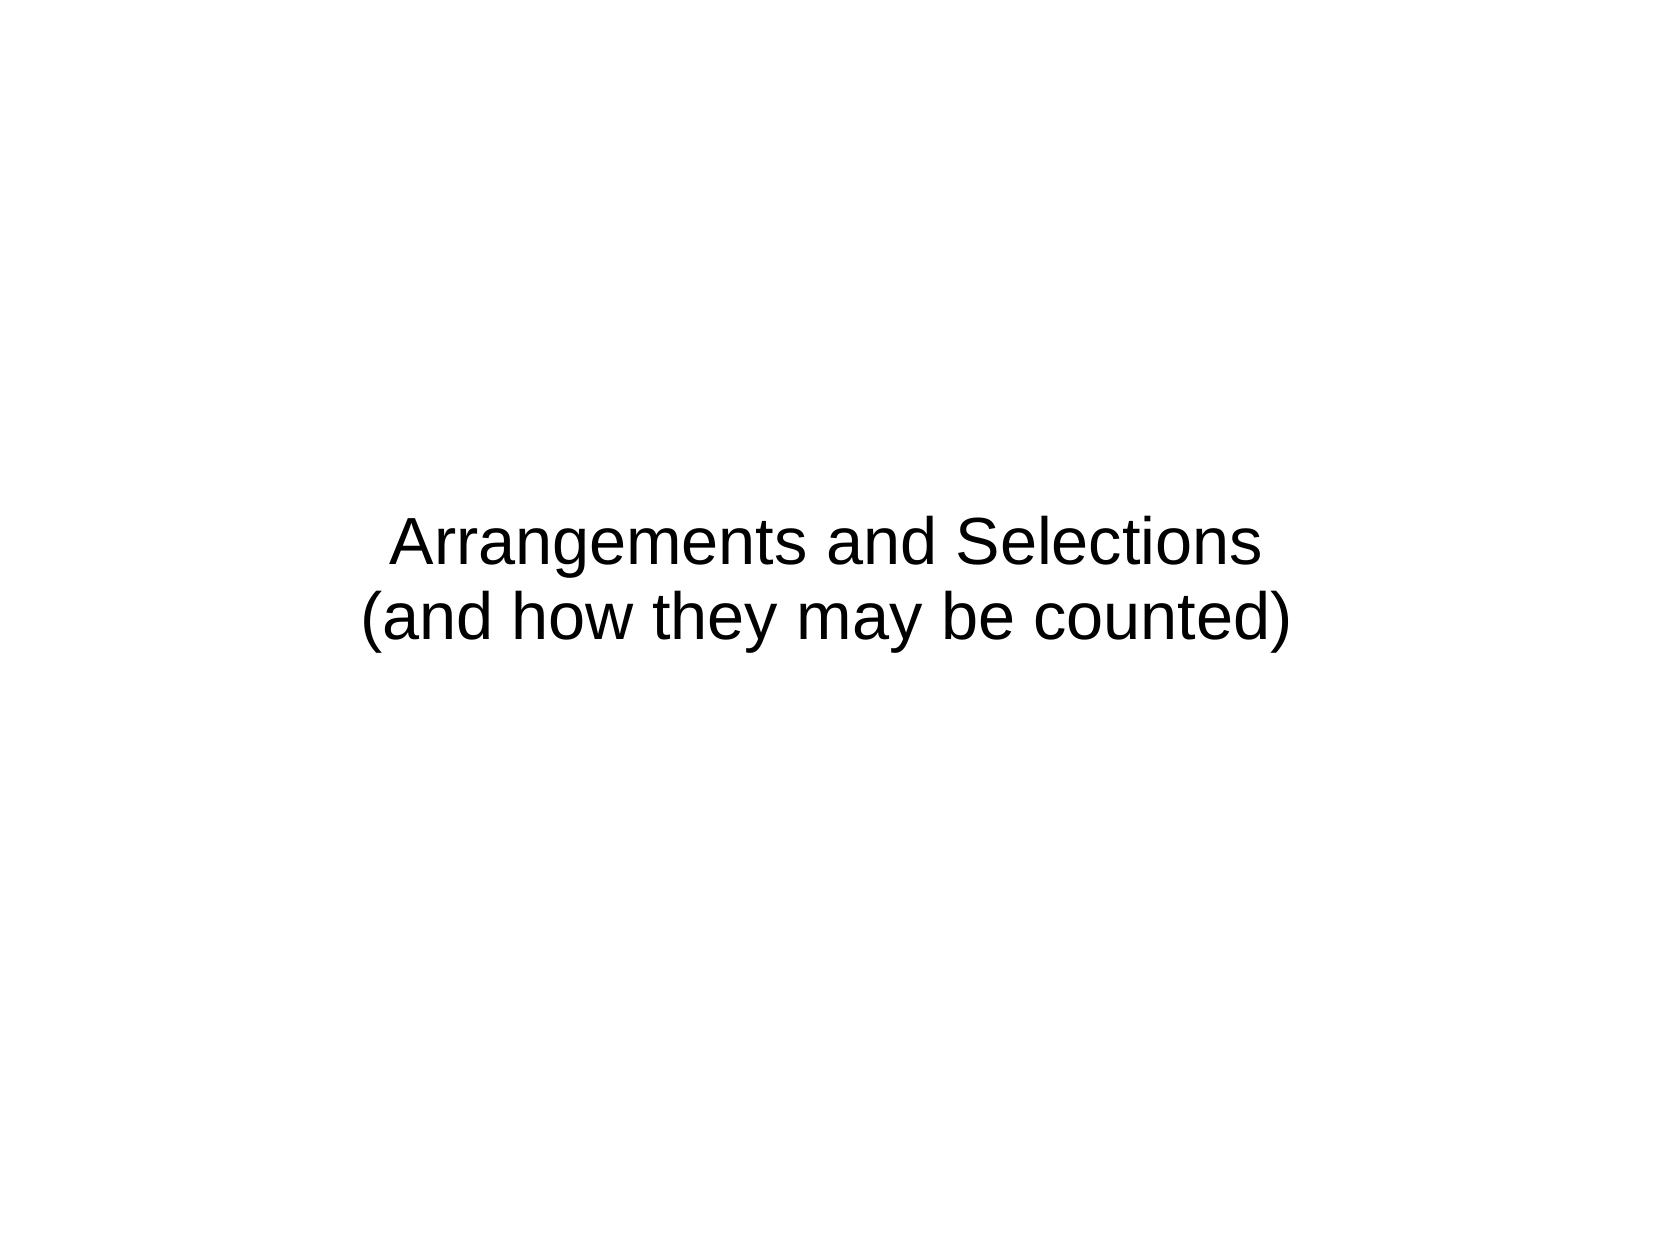

# Arrangements and Selections
(and how they may be counted)